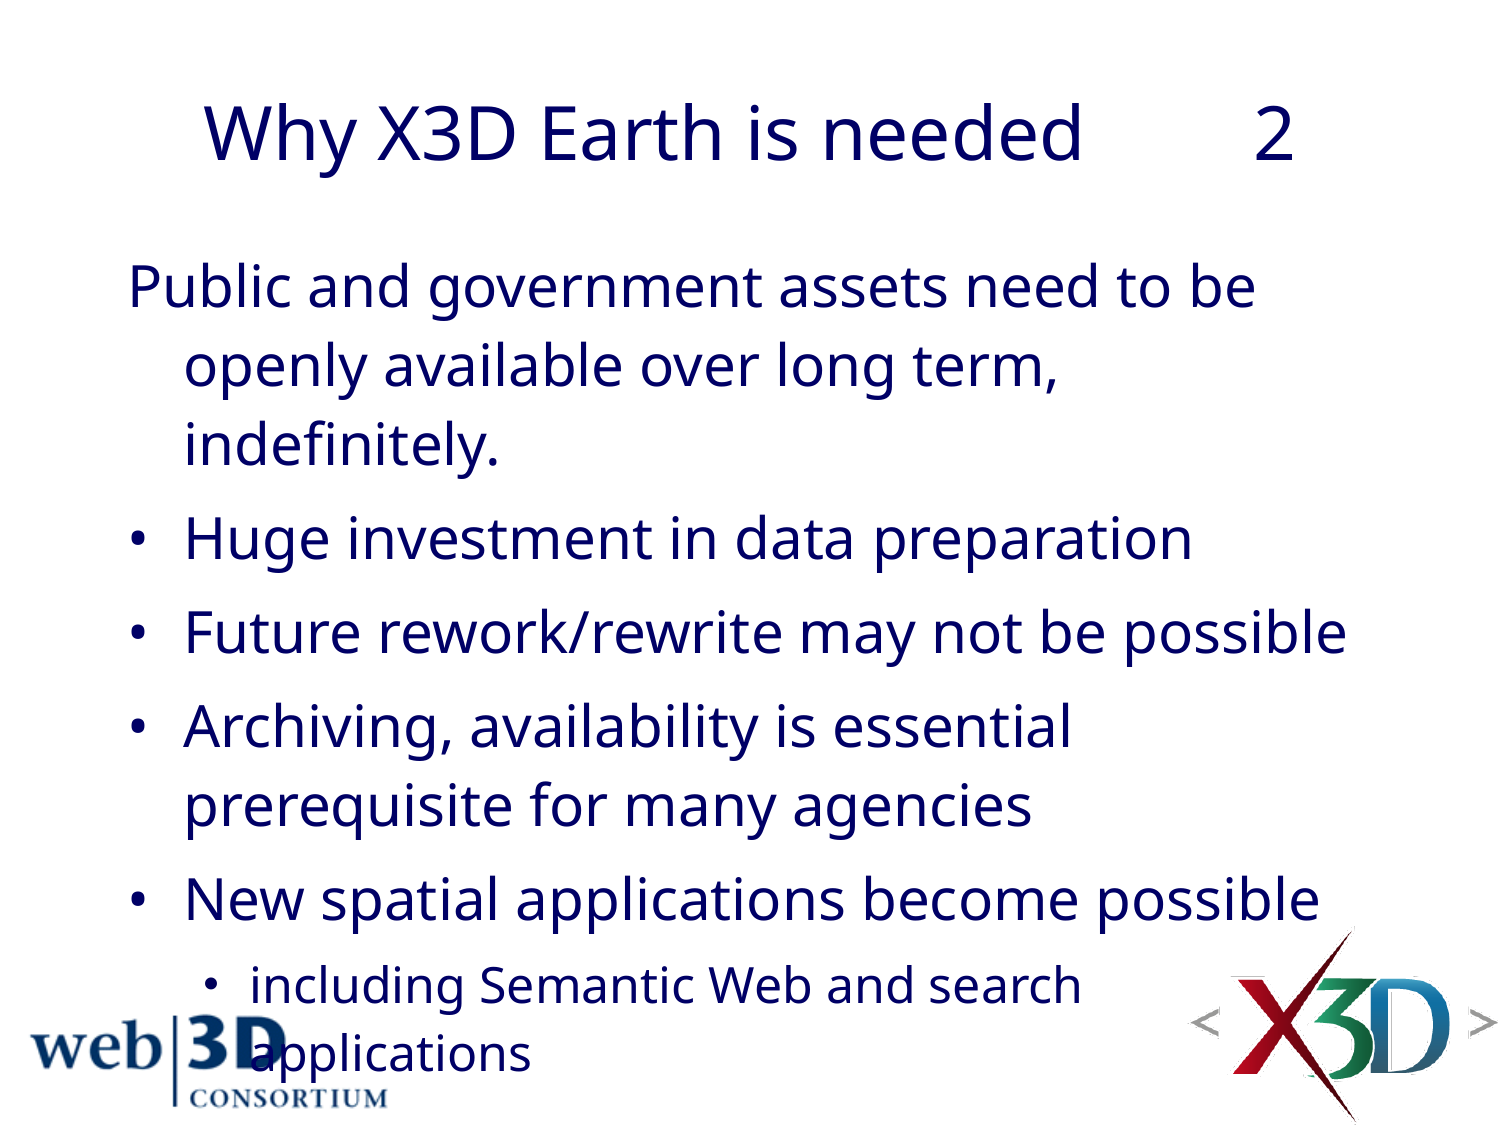

# Why X3D Earth is needed		2
Public and government assets need to be openly available over long term, indefinitely.
Huge investment in data preparation
Future rework/rewrite may not be possible
Archiving, availability is essential prerequisite for many agencies
New spatial applications become possible
including Semantic Web and search applications